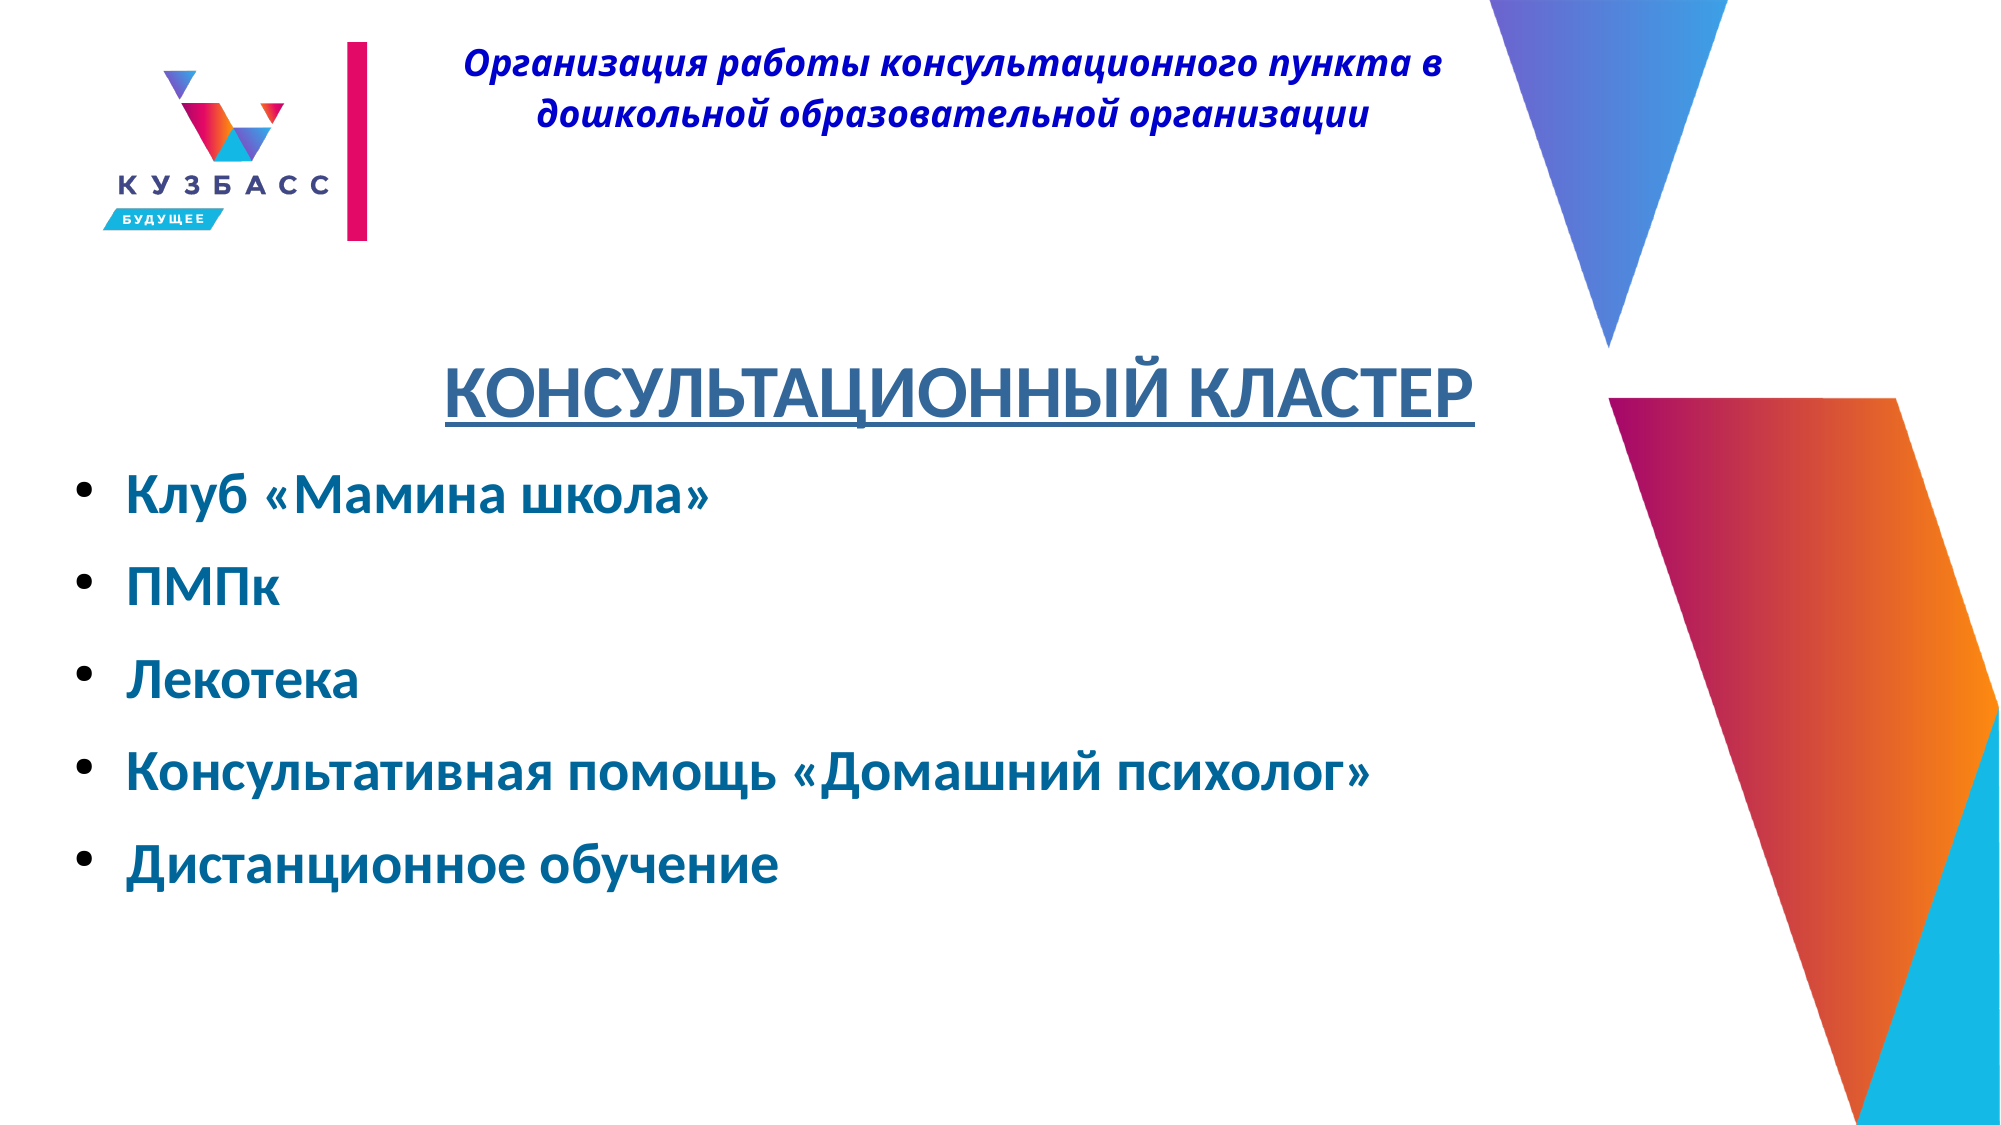

Организация работы консультационного пункта в дошкольной образовательной организации
# КОНСУЛЬТАЦИОННЫЙ КЛАСТЕР
Клуб «Мамина школа»
ПМПк
Лекотека
Консультативная помощь «Домашний психолог»
Дистанционное обучение